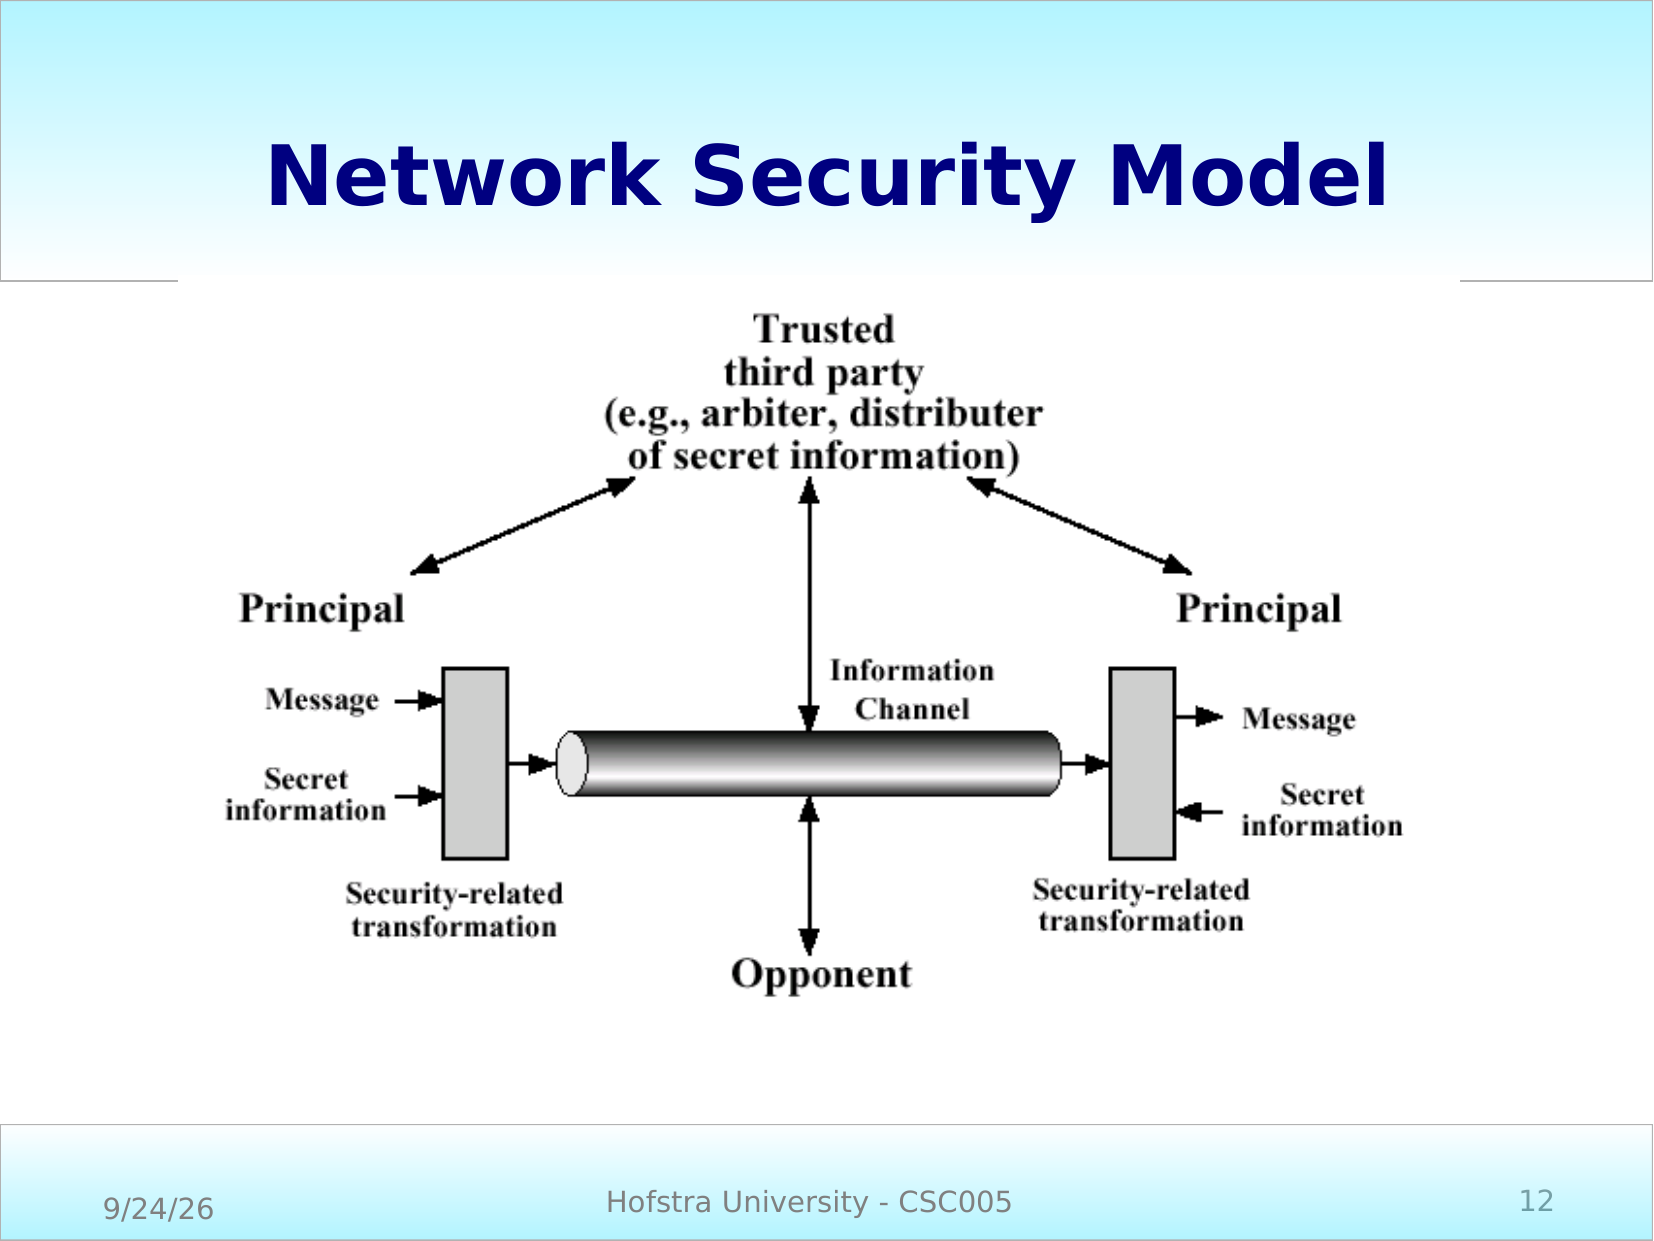

# Network Security Model
12
Hofstra University - CSC005